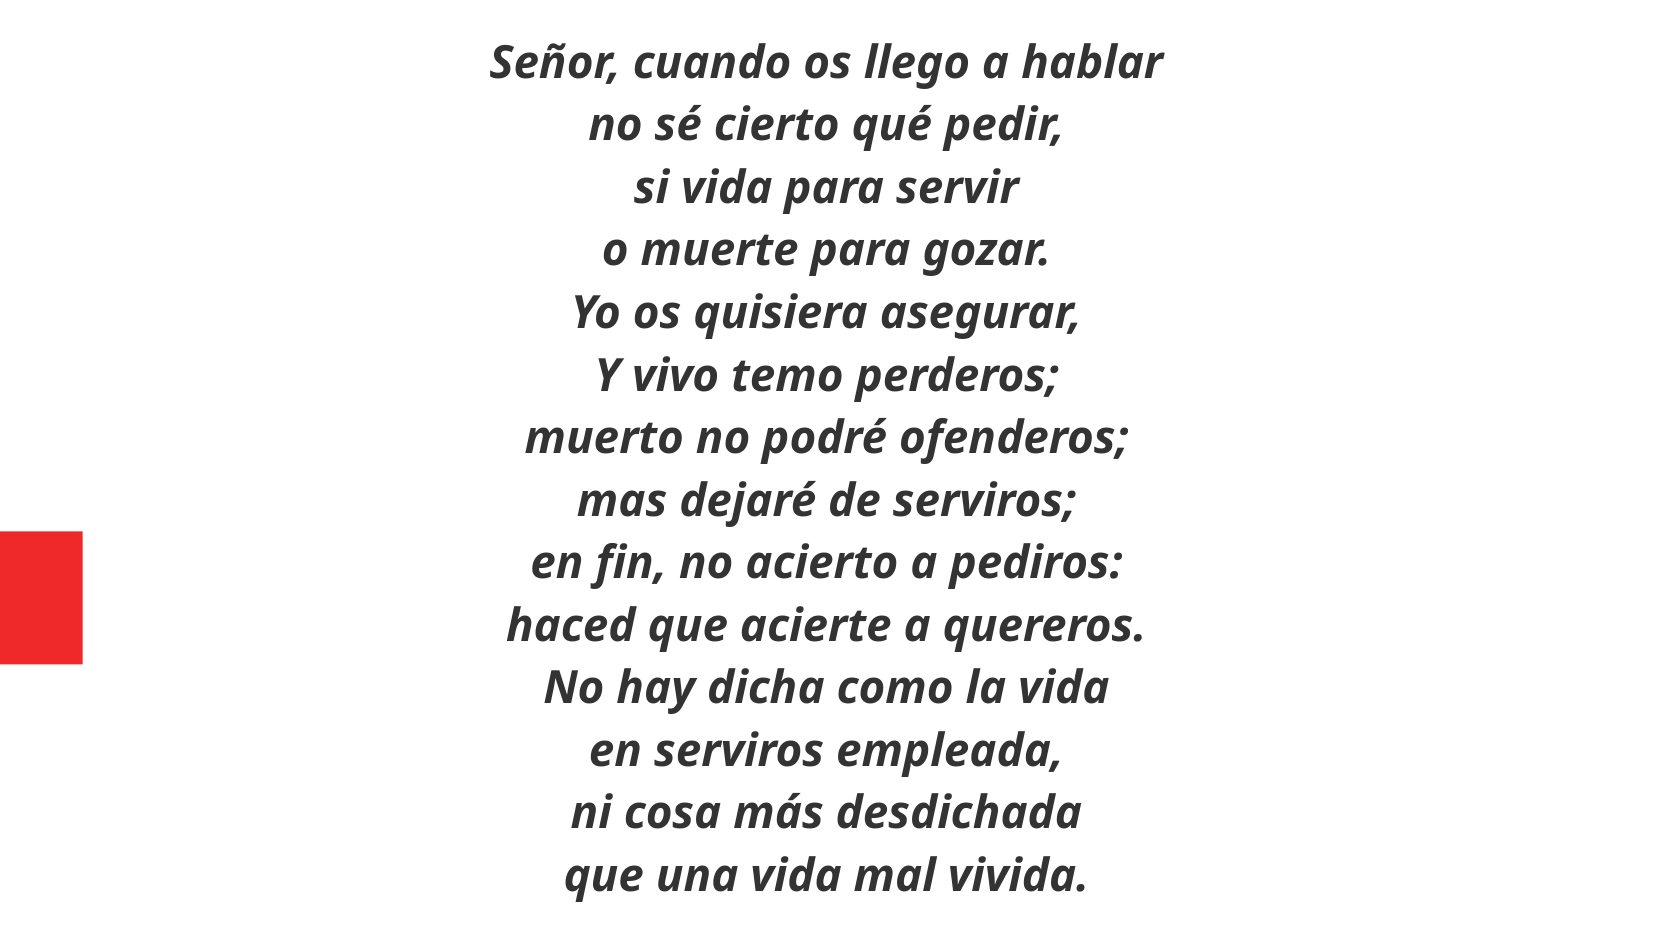

# Señor, cuando os llego a hablar no sé cierto qué pedir, si vida para servir o muerte para gozar. Yo os quisiera asegurar, Y vivo temo perderos; muerto no podré ofenderos; mas dejaré de serviros; en fin, no acierto a pediros: haced que acierte a quereros. No hay dicha como la vida en serviros empleada, ni cosa más desdichada que una vida mal vivida.